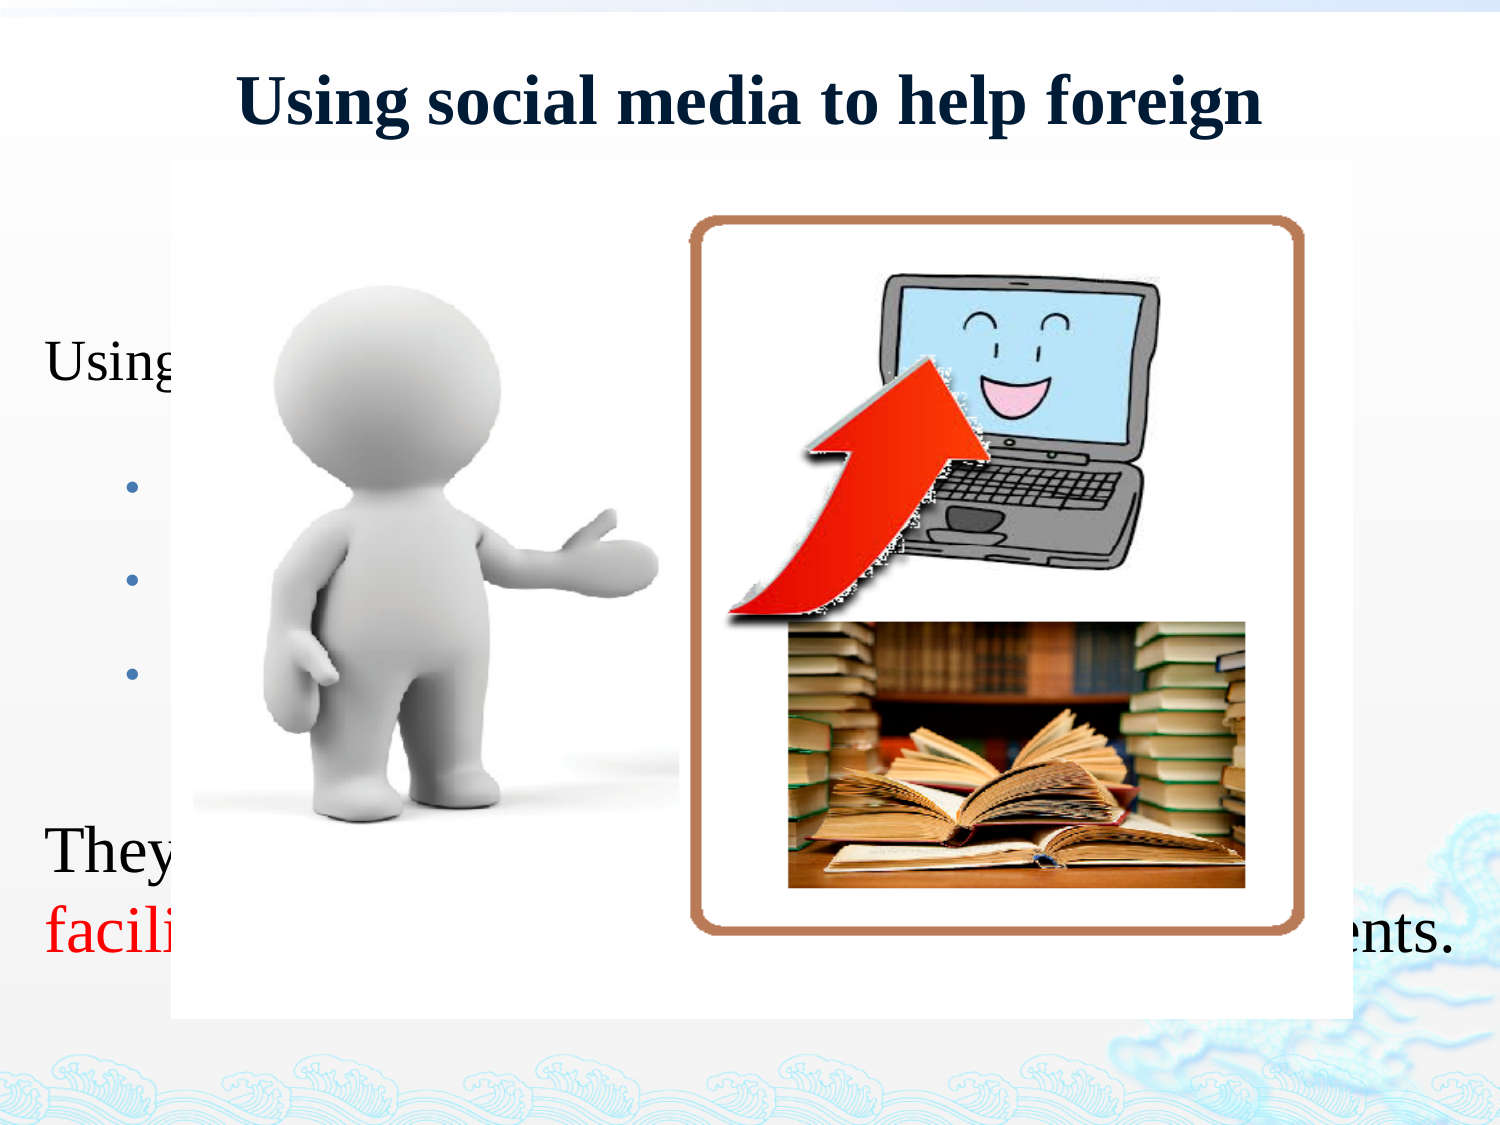

# Using social media to help foreign language learners
Using English E-learning websites
Performance expectations
Effort expectancy
Social influence
They will effects on behavior intentions and facilitating conditions to Taiwanese college students.